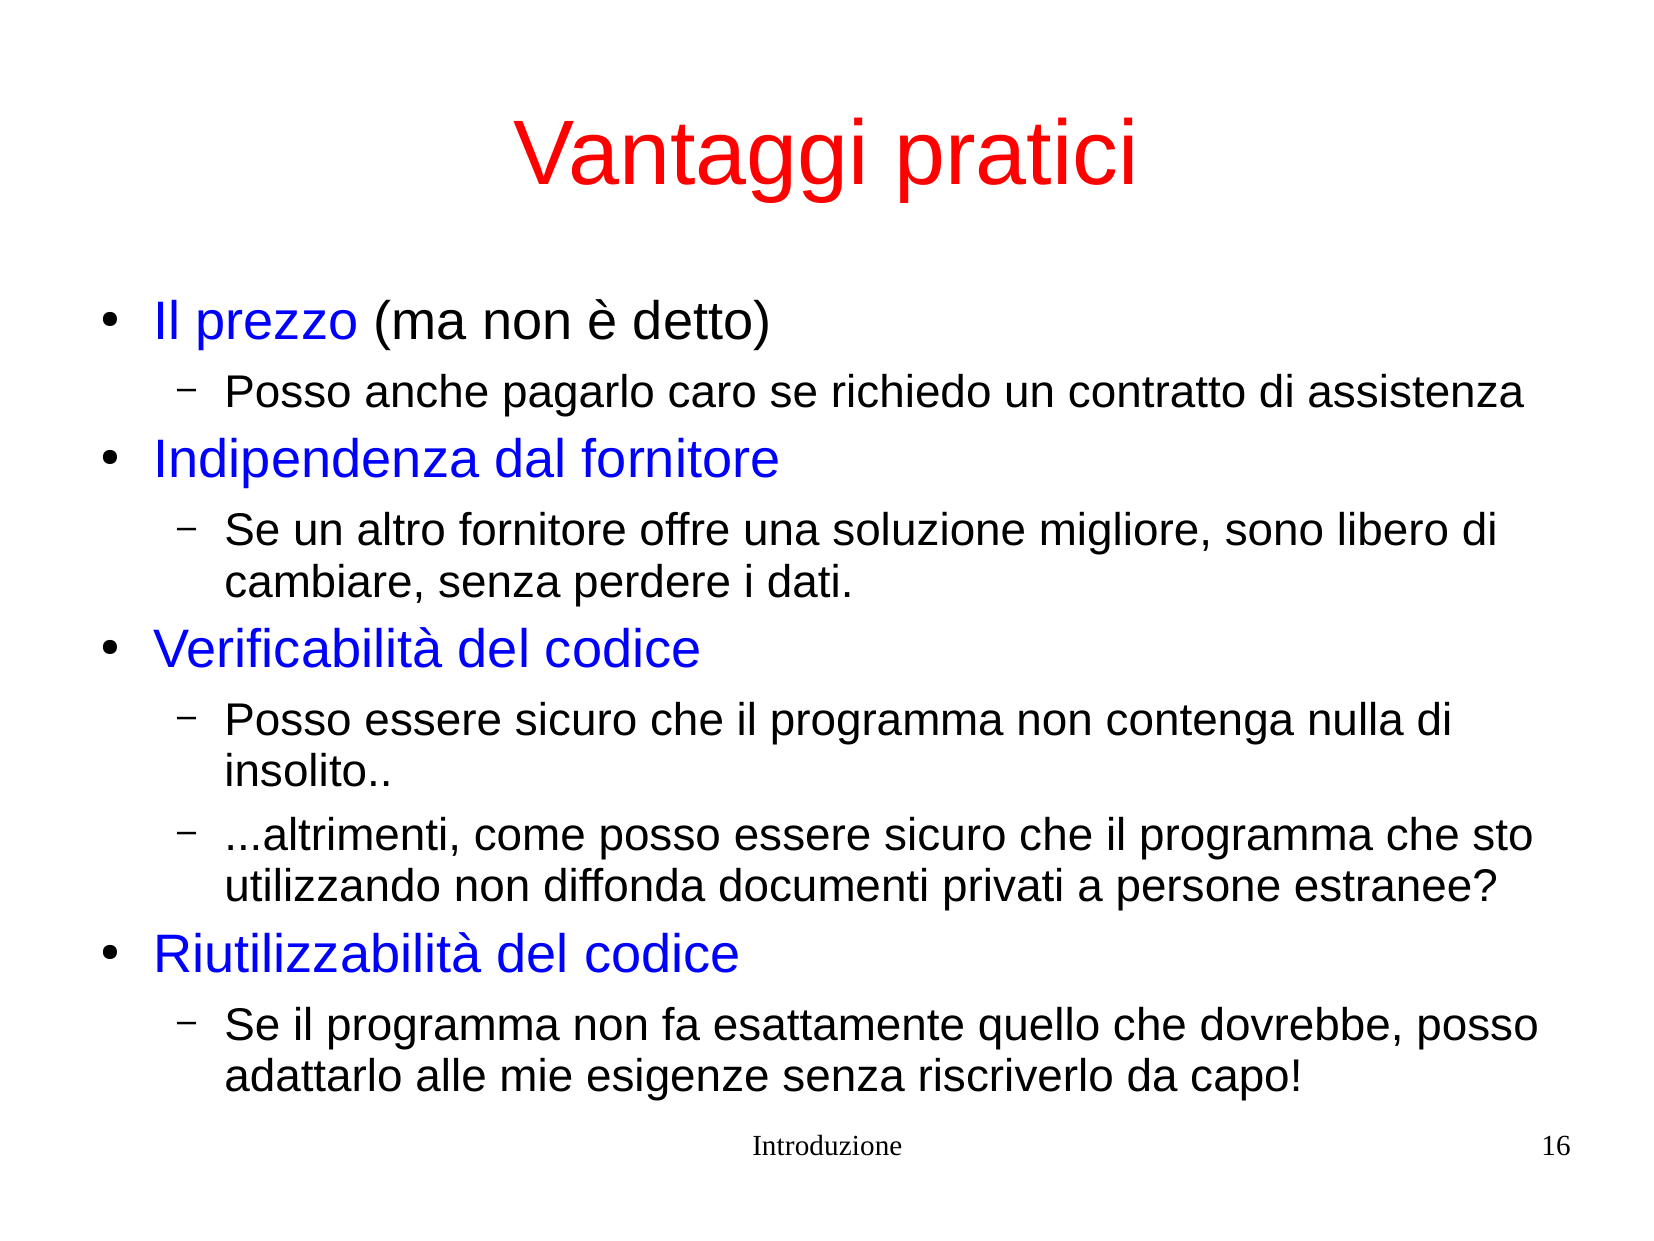

# Vantaggi pratici
Il prezzo (ma non è detto)
Posso anche pagarlo caro se richiedo un contratto di assistenza
Indipendenza dal fornitore
Se un altro fornitore offre una soluzione migliore, sono libero di cambiare, senza perdere i dati.
Verificabilità del codice
Posso essere sicuro che il programma non contenga nulla di insolito..
...altrimenti, come posso essere sicuro che il programma che sto utilizzando non diffonda documenti privati a persone estranee?
Riutilizzabilità del codice
Se il programma non fa esattamente quello che dovrebbe, posso adattarlo alle mie esigenze senza riscriverlo da capo!
Introduzione
16